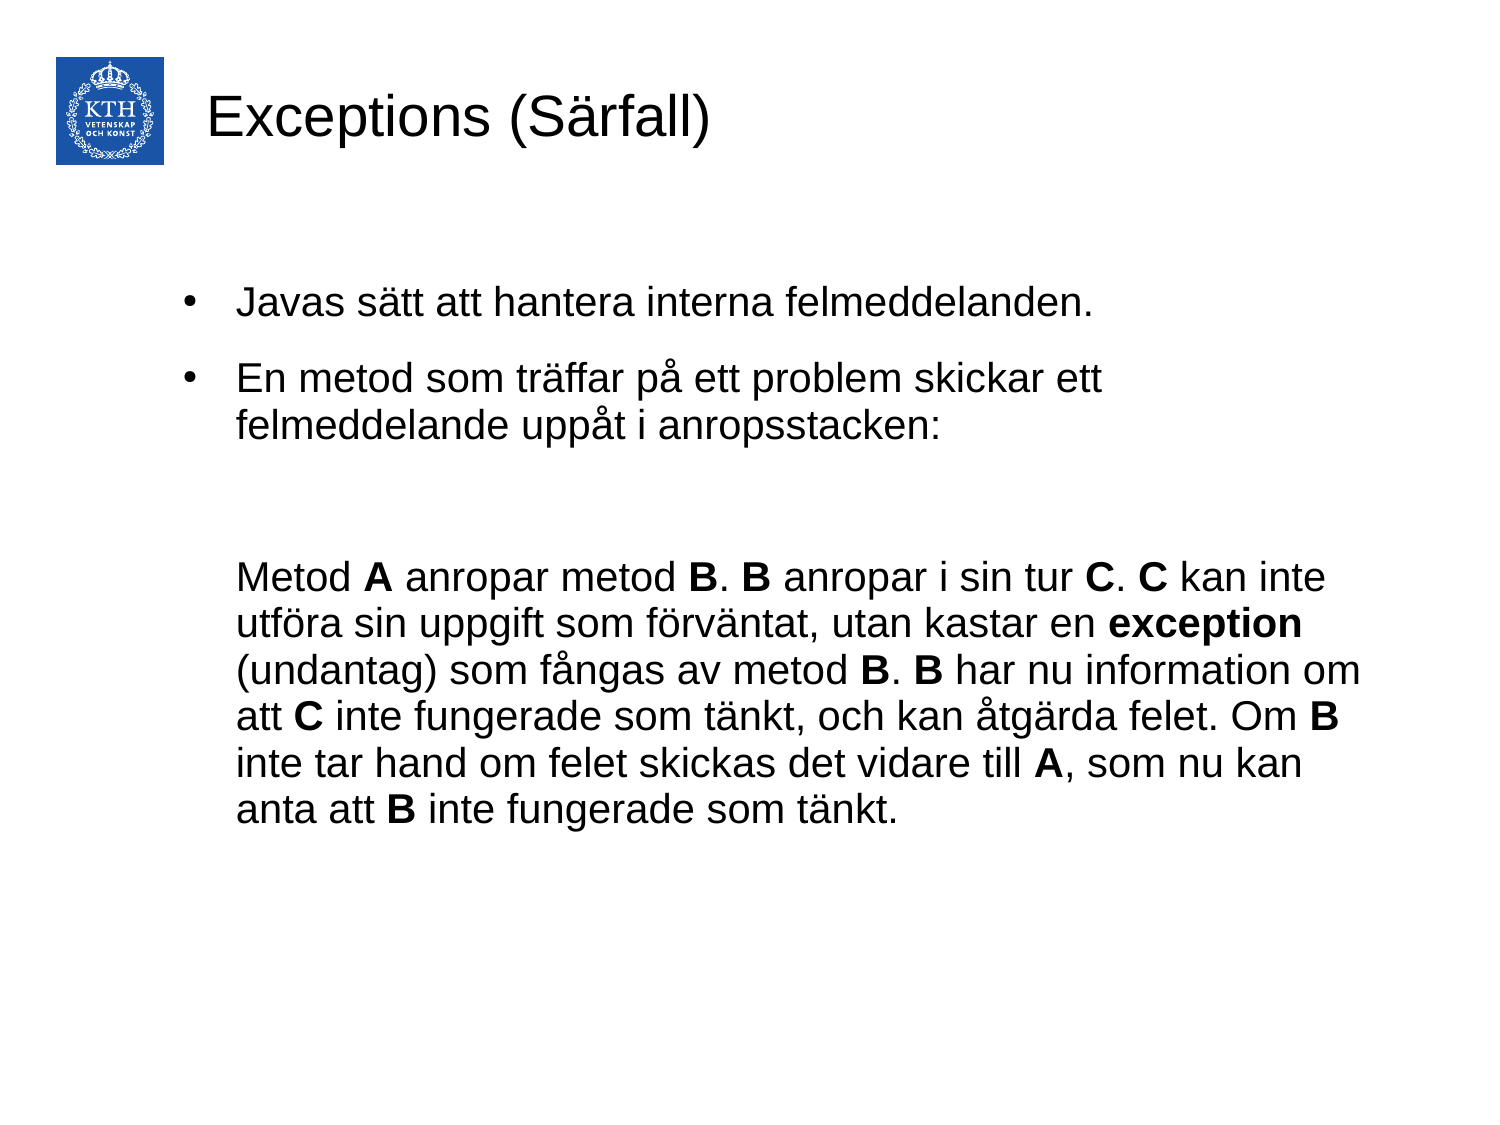

# Exceptions (Särfall)
Javas sätt att hantera interna felmeddelanden.
En metod som träffar på ett problem skickar ett felmeddelande uppåt i anropsstacken:
Metod A anropar metod B. B anropar i sin tur C. C kan inte utföra sin uppgift som förväntat, utan kastar en exception (undantag) som fångas av metod B. B har nu information om att C inte fungerade som tänkt, och kan åtgärda felet. Om B inte tar hand om felet skickas det vidare till A, som nu kan anta att B inte fungerade som tänkt.